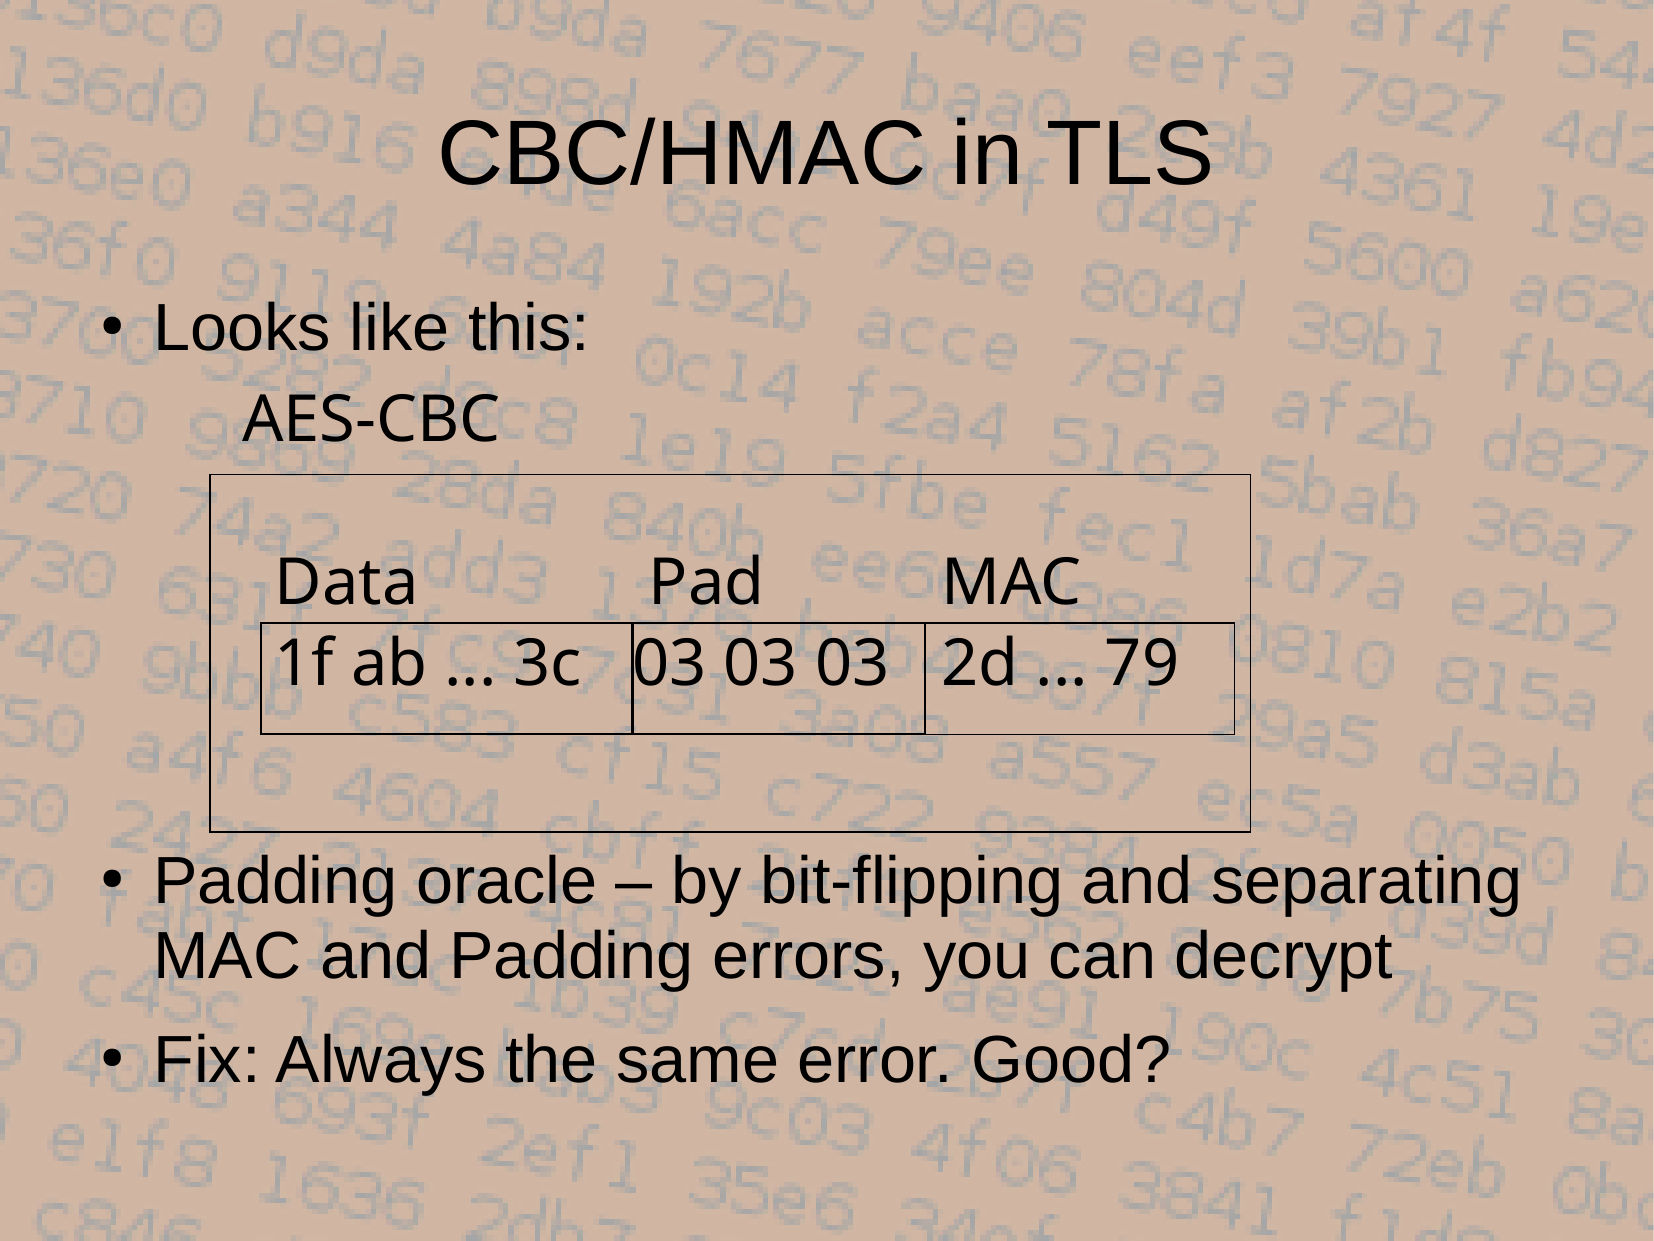

# CBC/HMAC in TLS
Looks like this:
Padding oracle – by bit-flipping and separating MAC and Padding errors, you can decrypt
Fix: Always the same error. Good?